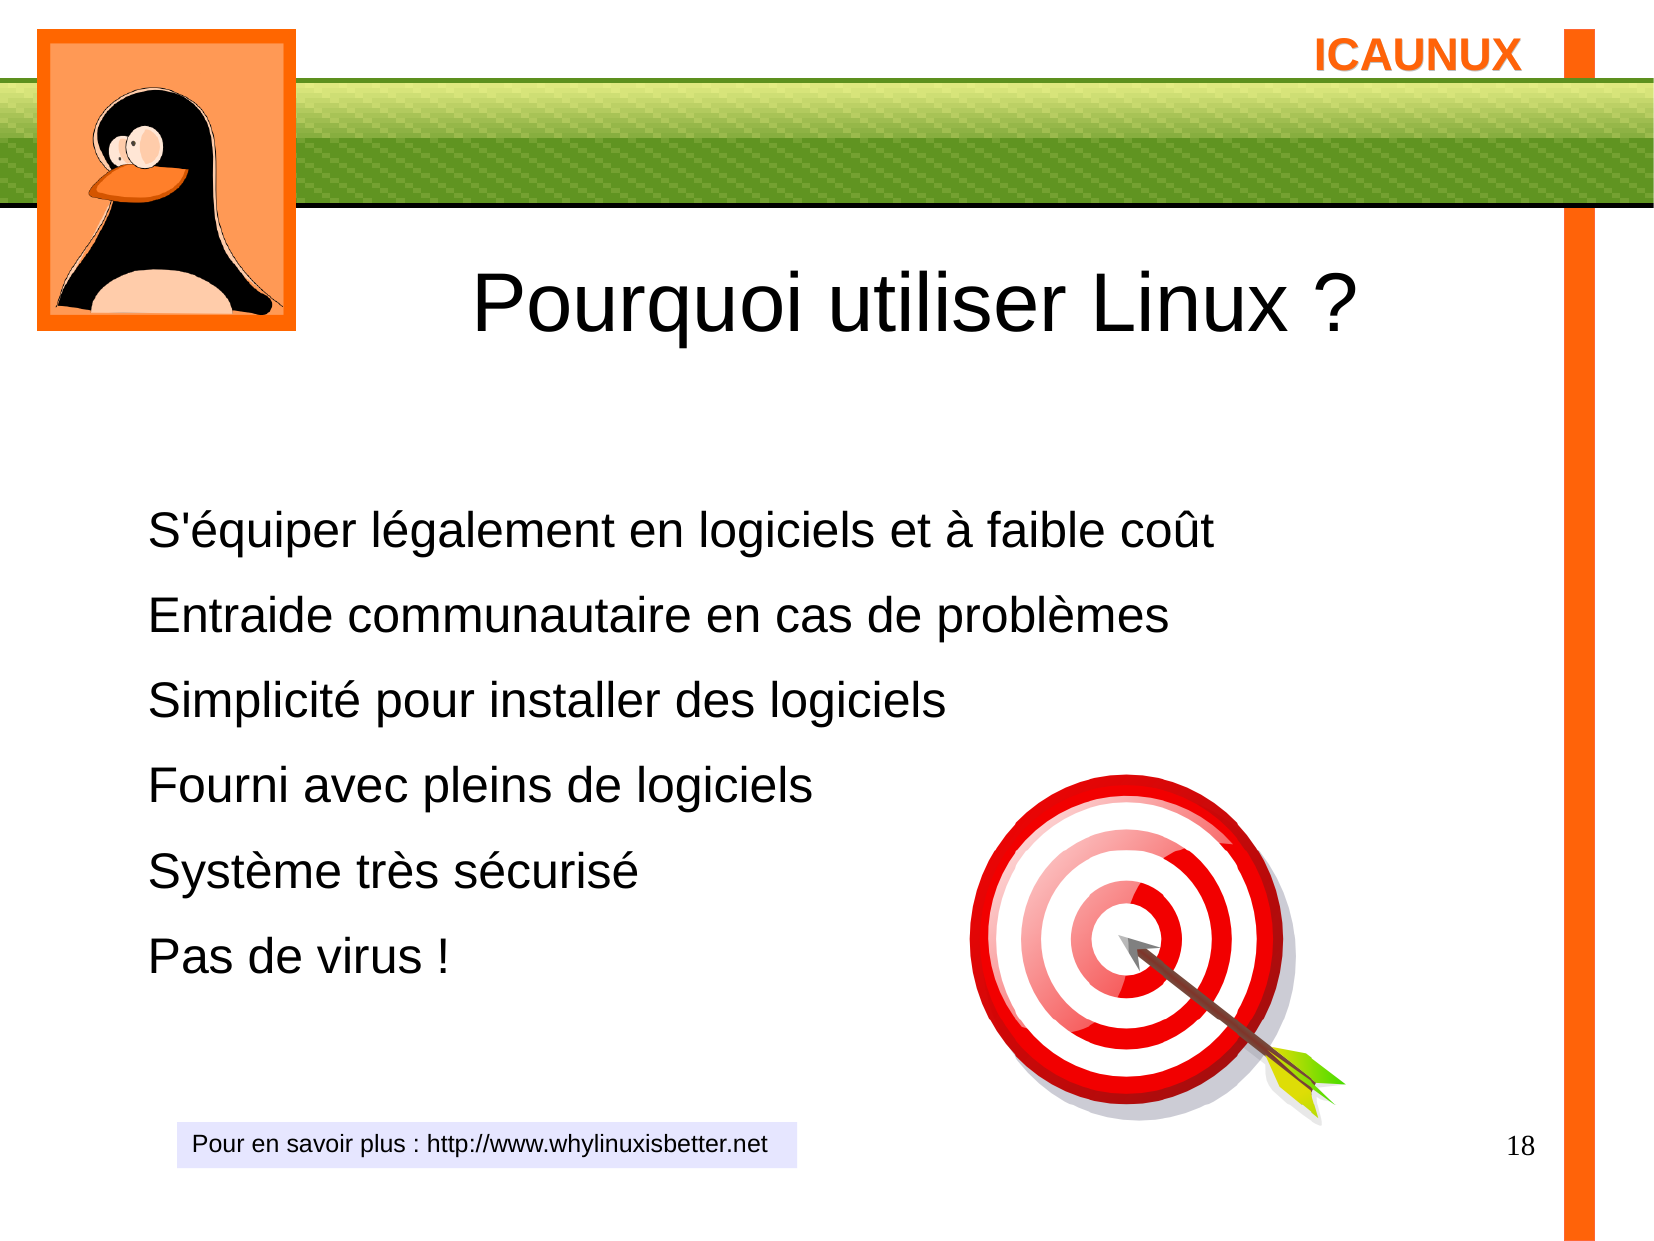

# Pourquoi utiliser Linux ?
S'équiper légalement en logiciels et à faible coût
Entraide communautaire en cas de problèmes
Simplicité pour installer des logiciels
Fourni avec pleins de logiciels
Système très sécurisé
Pas de virus !
Pour en savoir plus : http://www.whylinuxisbetter.net
18